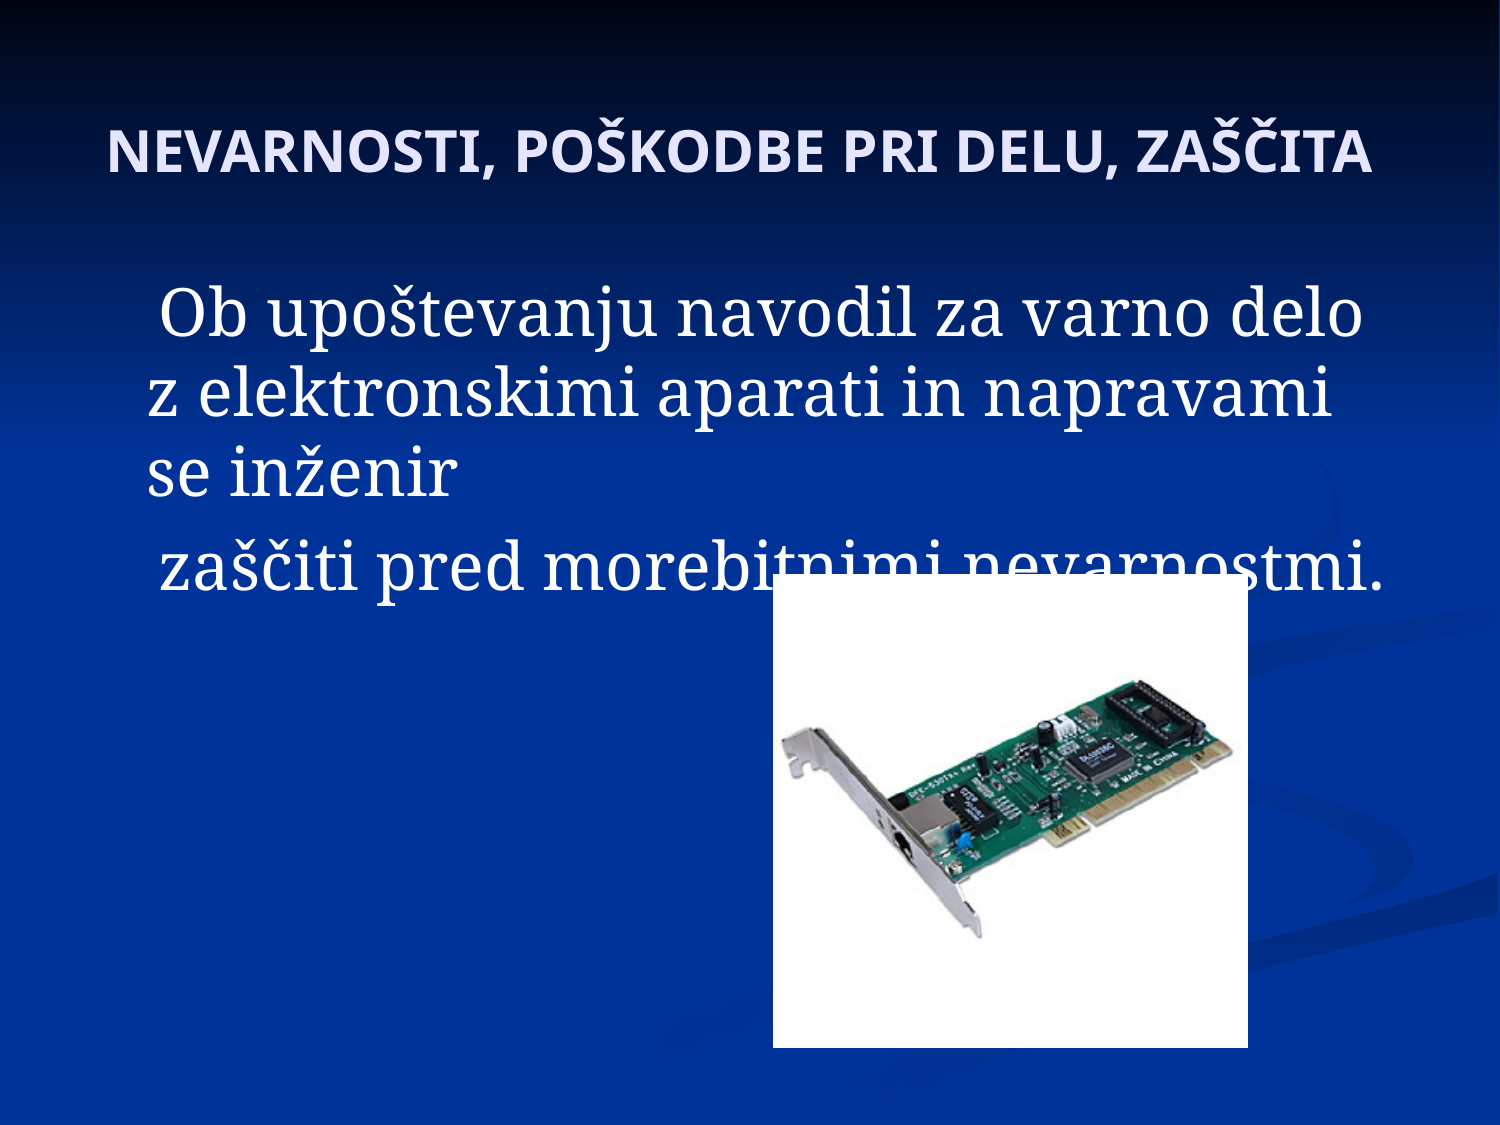

# NEVARNOSTI, POŠKODBE PRI DELU, ZAŠČITA
 Ob upoštevanju navodil za varno delo z elektronskimi aparati in napravami se inženir
 zaščiti pred morebitnimi nevarnostmi.